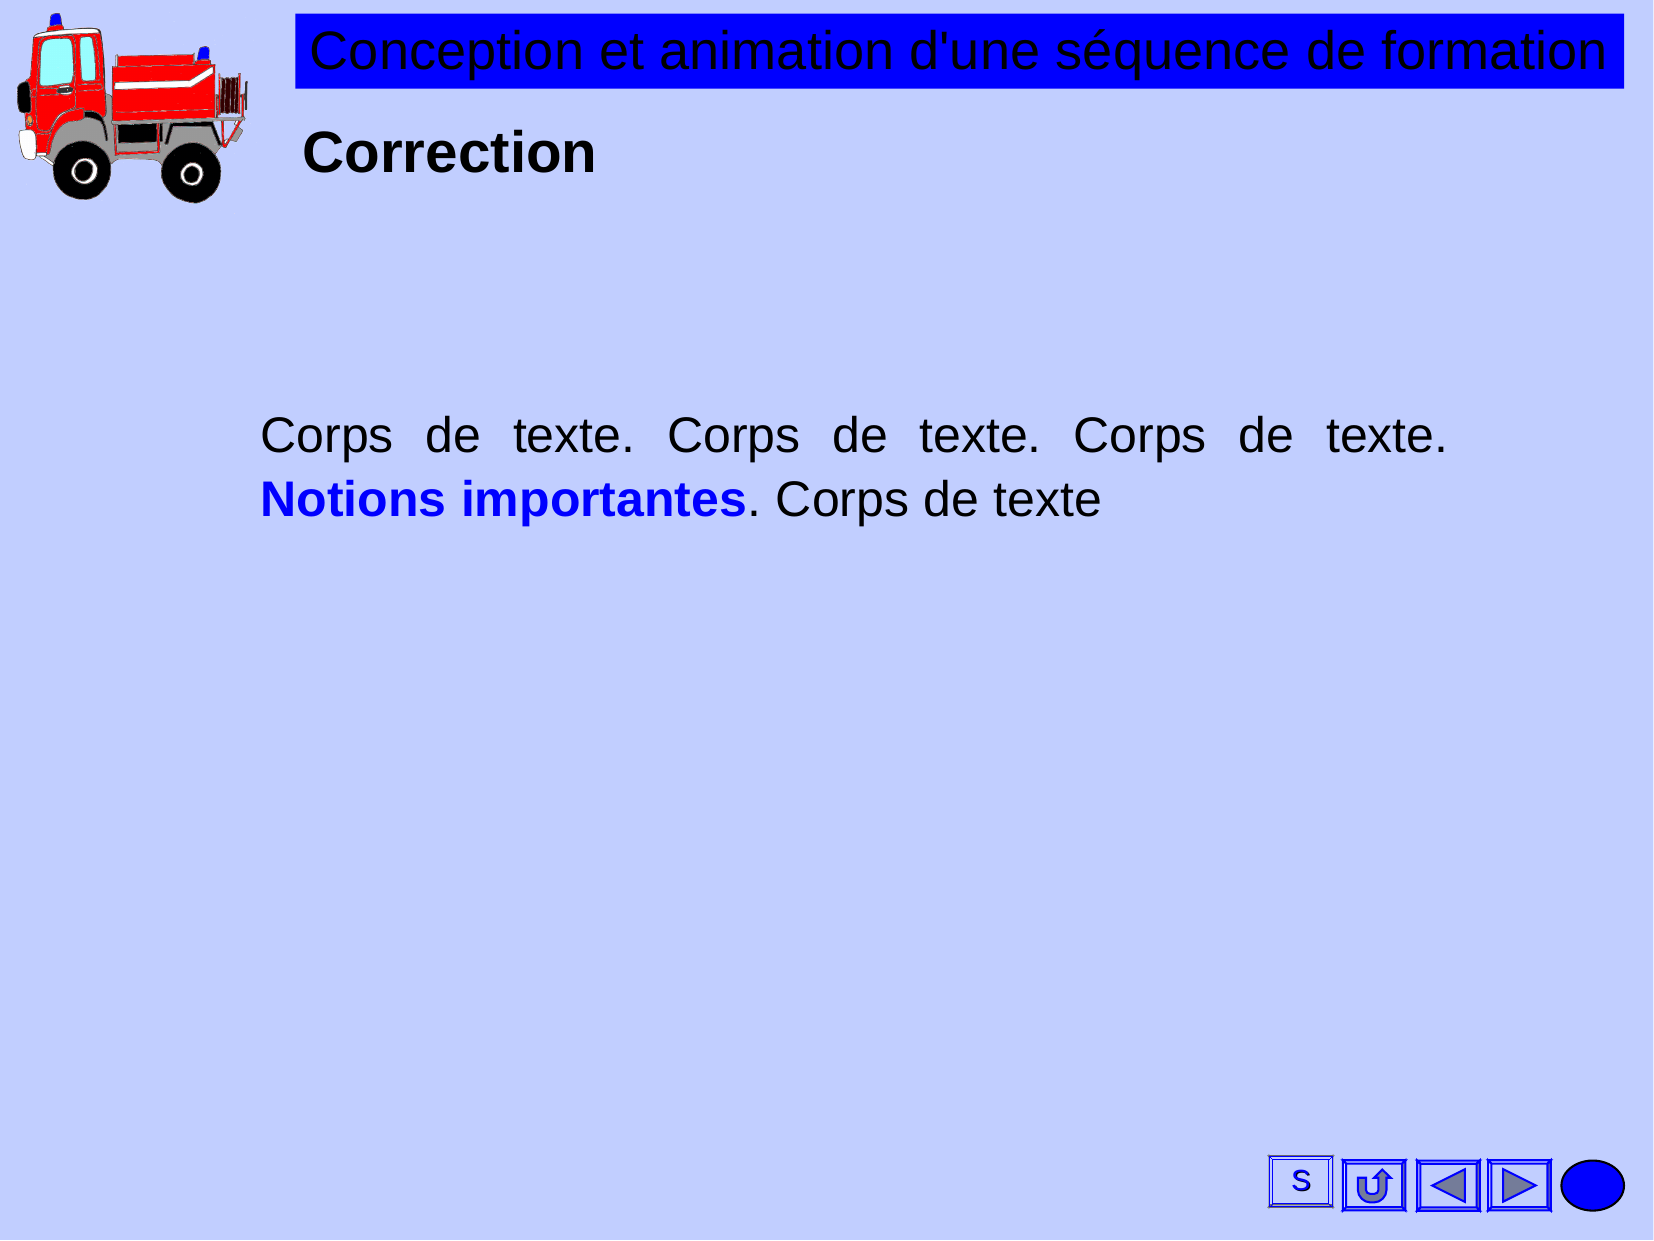

Conception et animation d'une séquence de formation
Correction
# Corps de texte. Corps de texte. Corps de texte. Notions importantes. Corps de texte